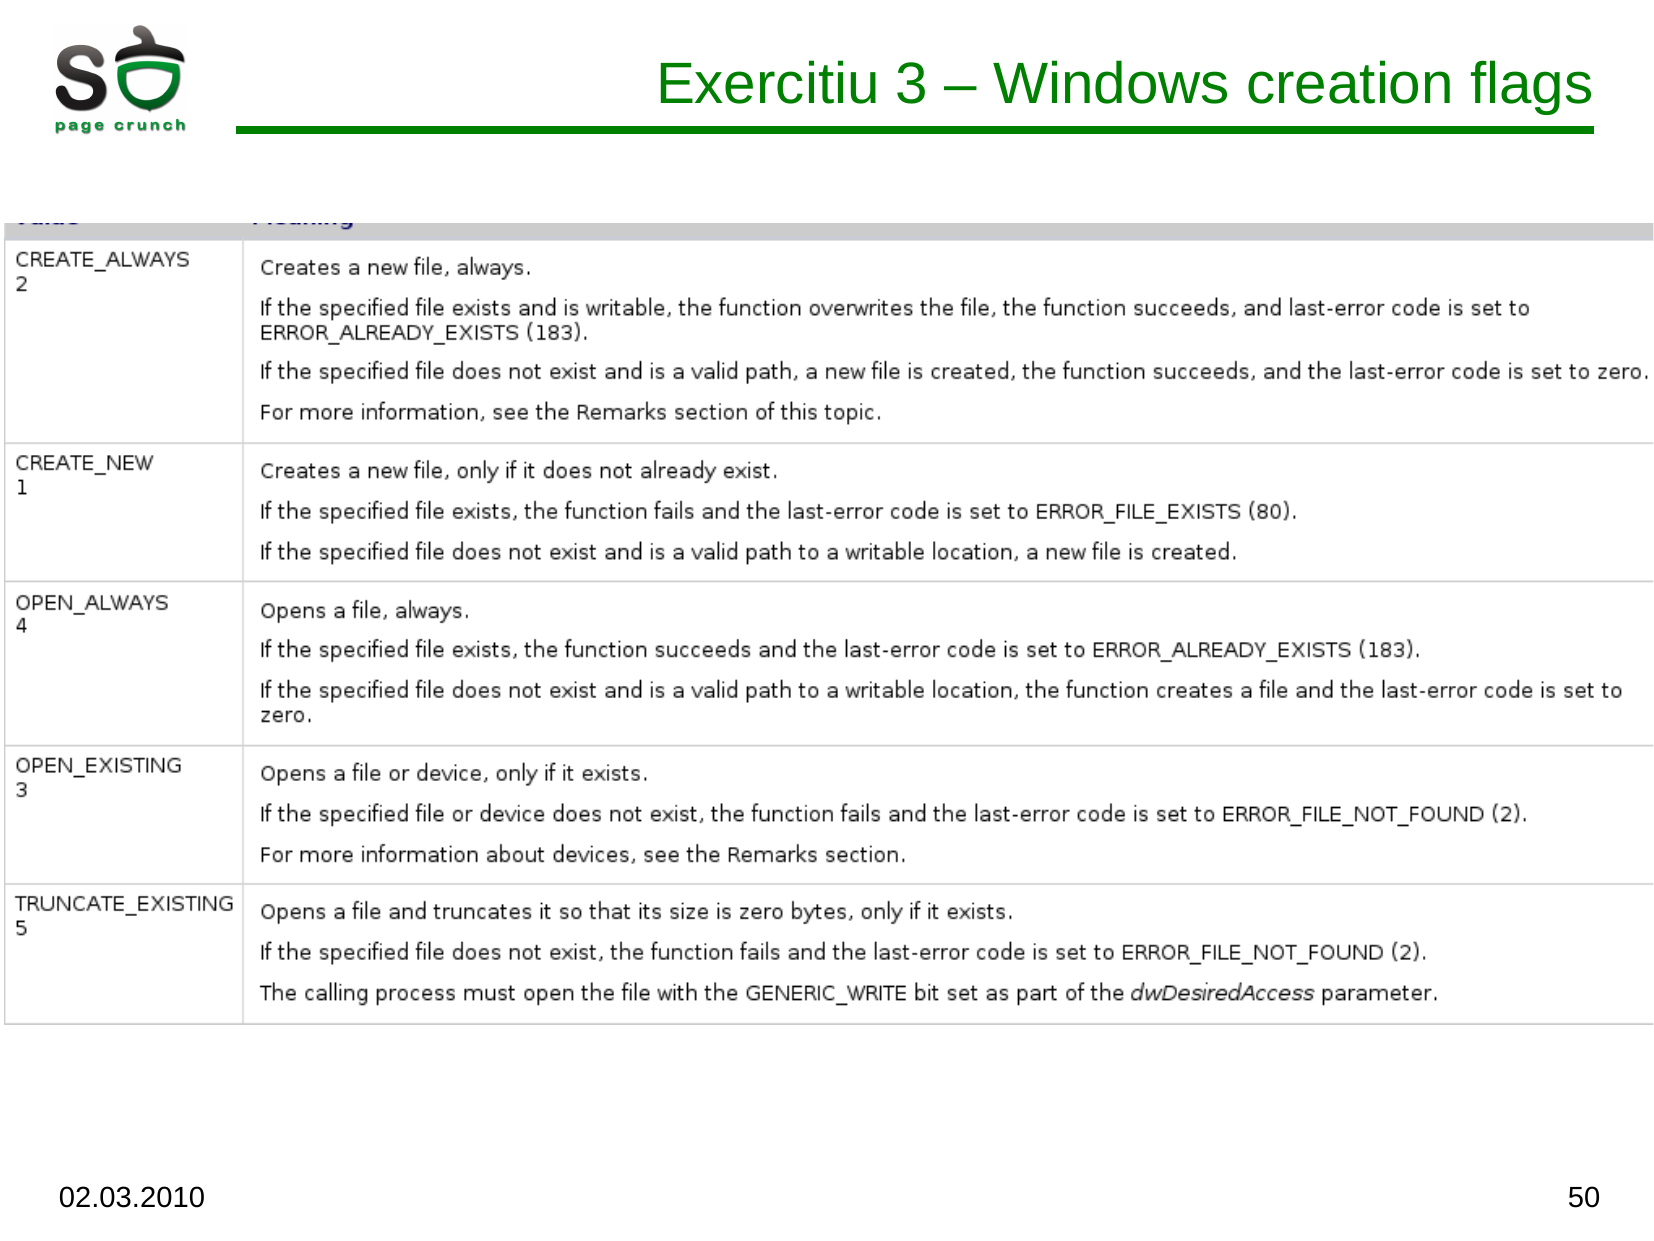

# Exercitiu 3 – Windows creation flags
02.03.2010
50